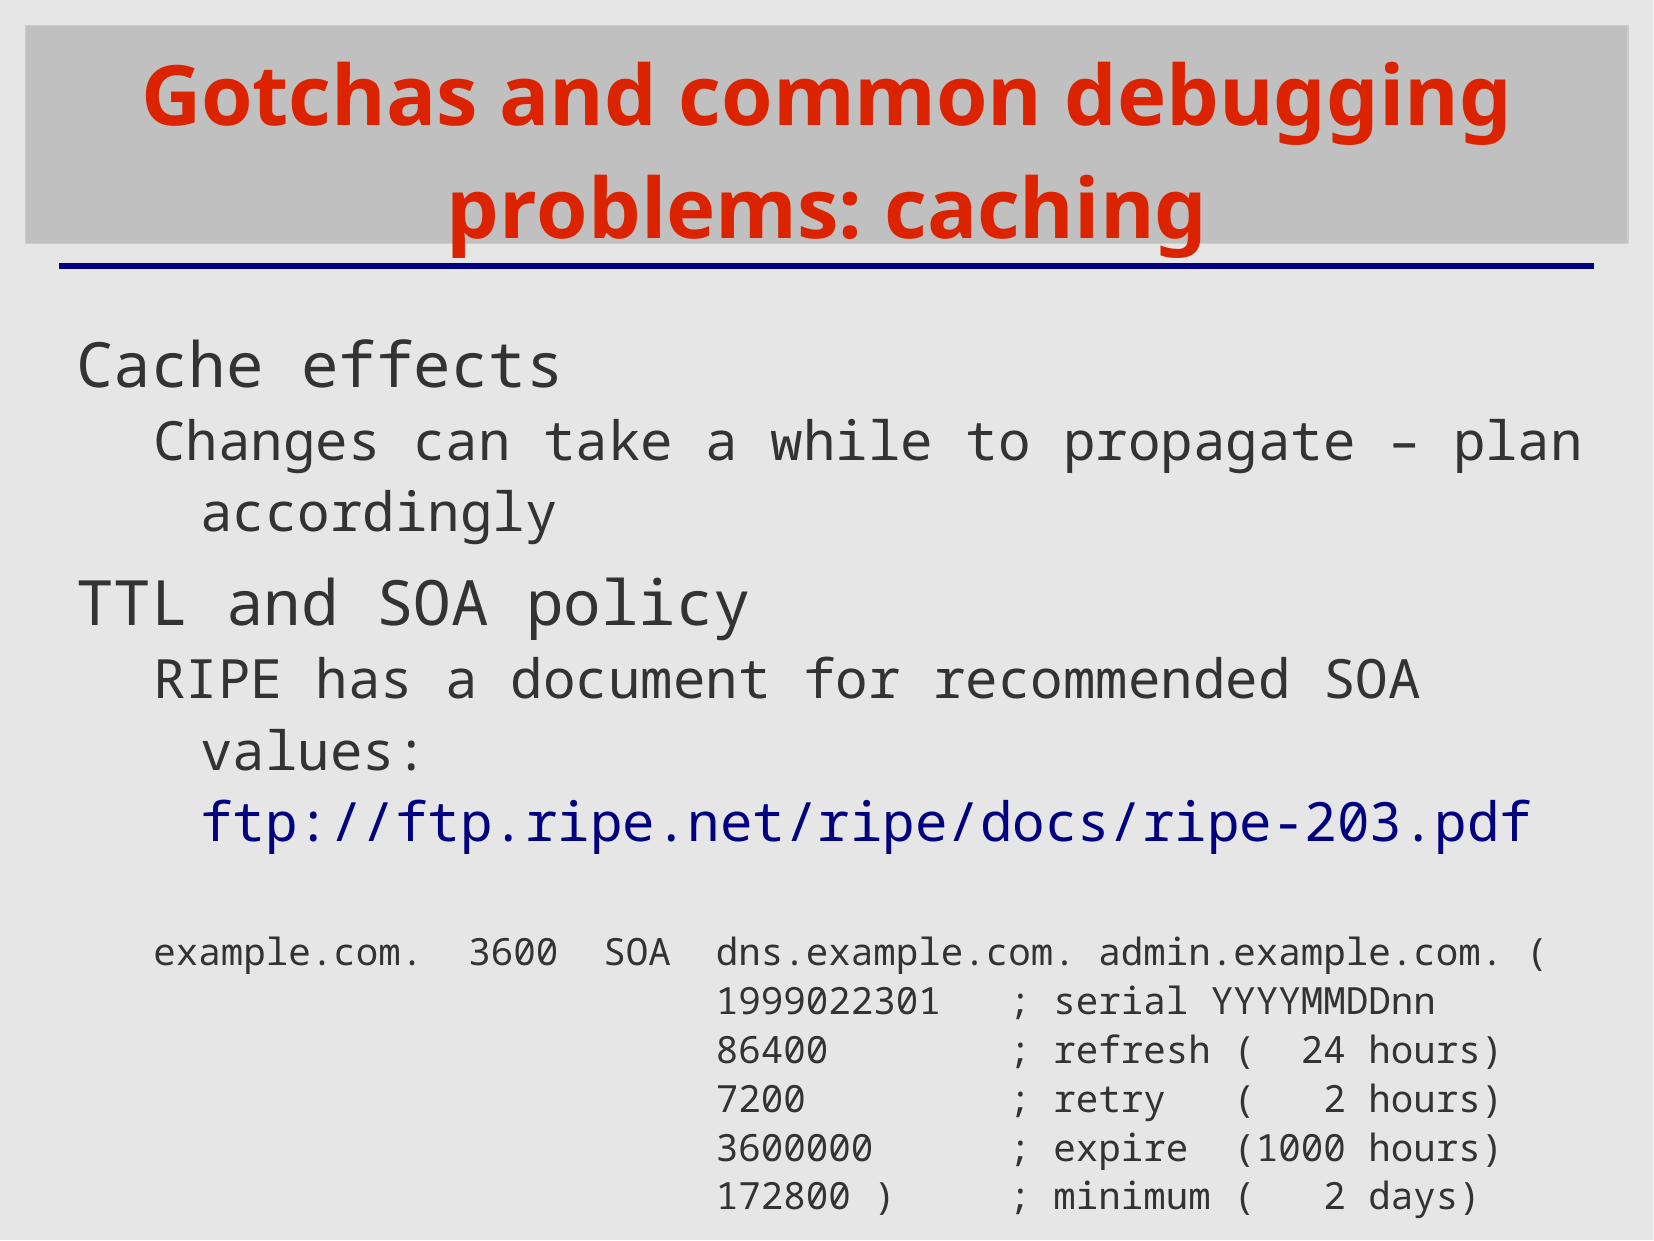

# Gotchas and common debugging problems: caching
Cache effects
Changes can take a while to propagate – plan accordingly
TTL and SOA policy
RIPE has a document for recommended SOA values: ftp://ftp.ripe.net/ripe/docs/ripe-203.pdf
example.com. 3600 SOA dns.example.com. admin.example.com. (
 1999022301 ; serial YYYYMMDDnn
 86400 ; refresh ( 24 hours)
 7200 ; retry ( 2 hours)
 3600000 ; expire (1000 hours)
 172800 ) ; minimum ( 2 days)